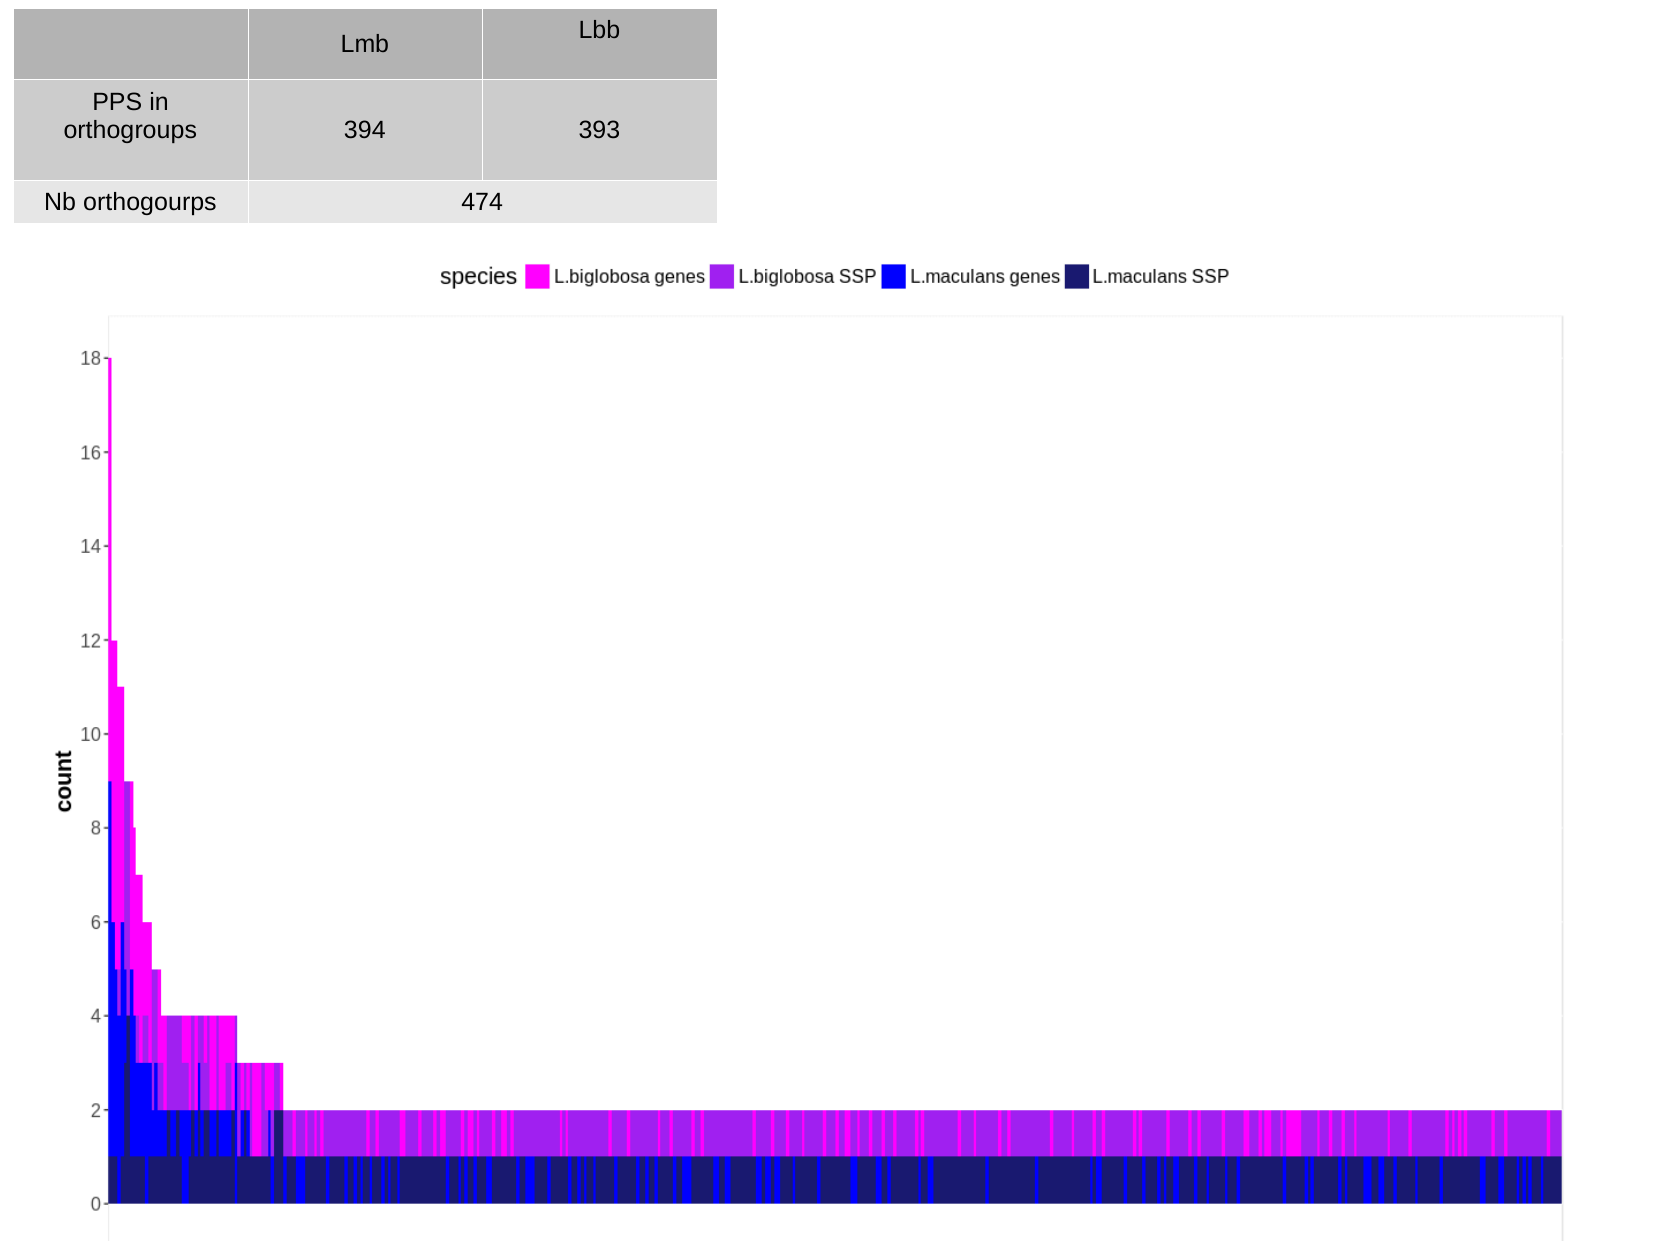

| | Lmb | Lbb |
| --- | --- | --- |
| PPS in orthogroups | 394 | 393 |
| Nb orthogourps | 474 | |